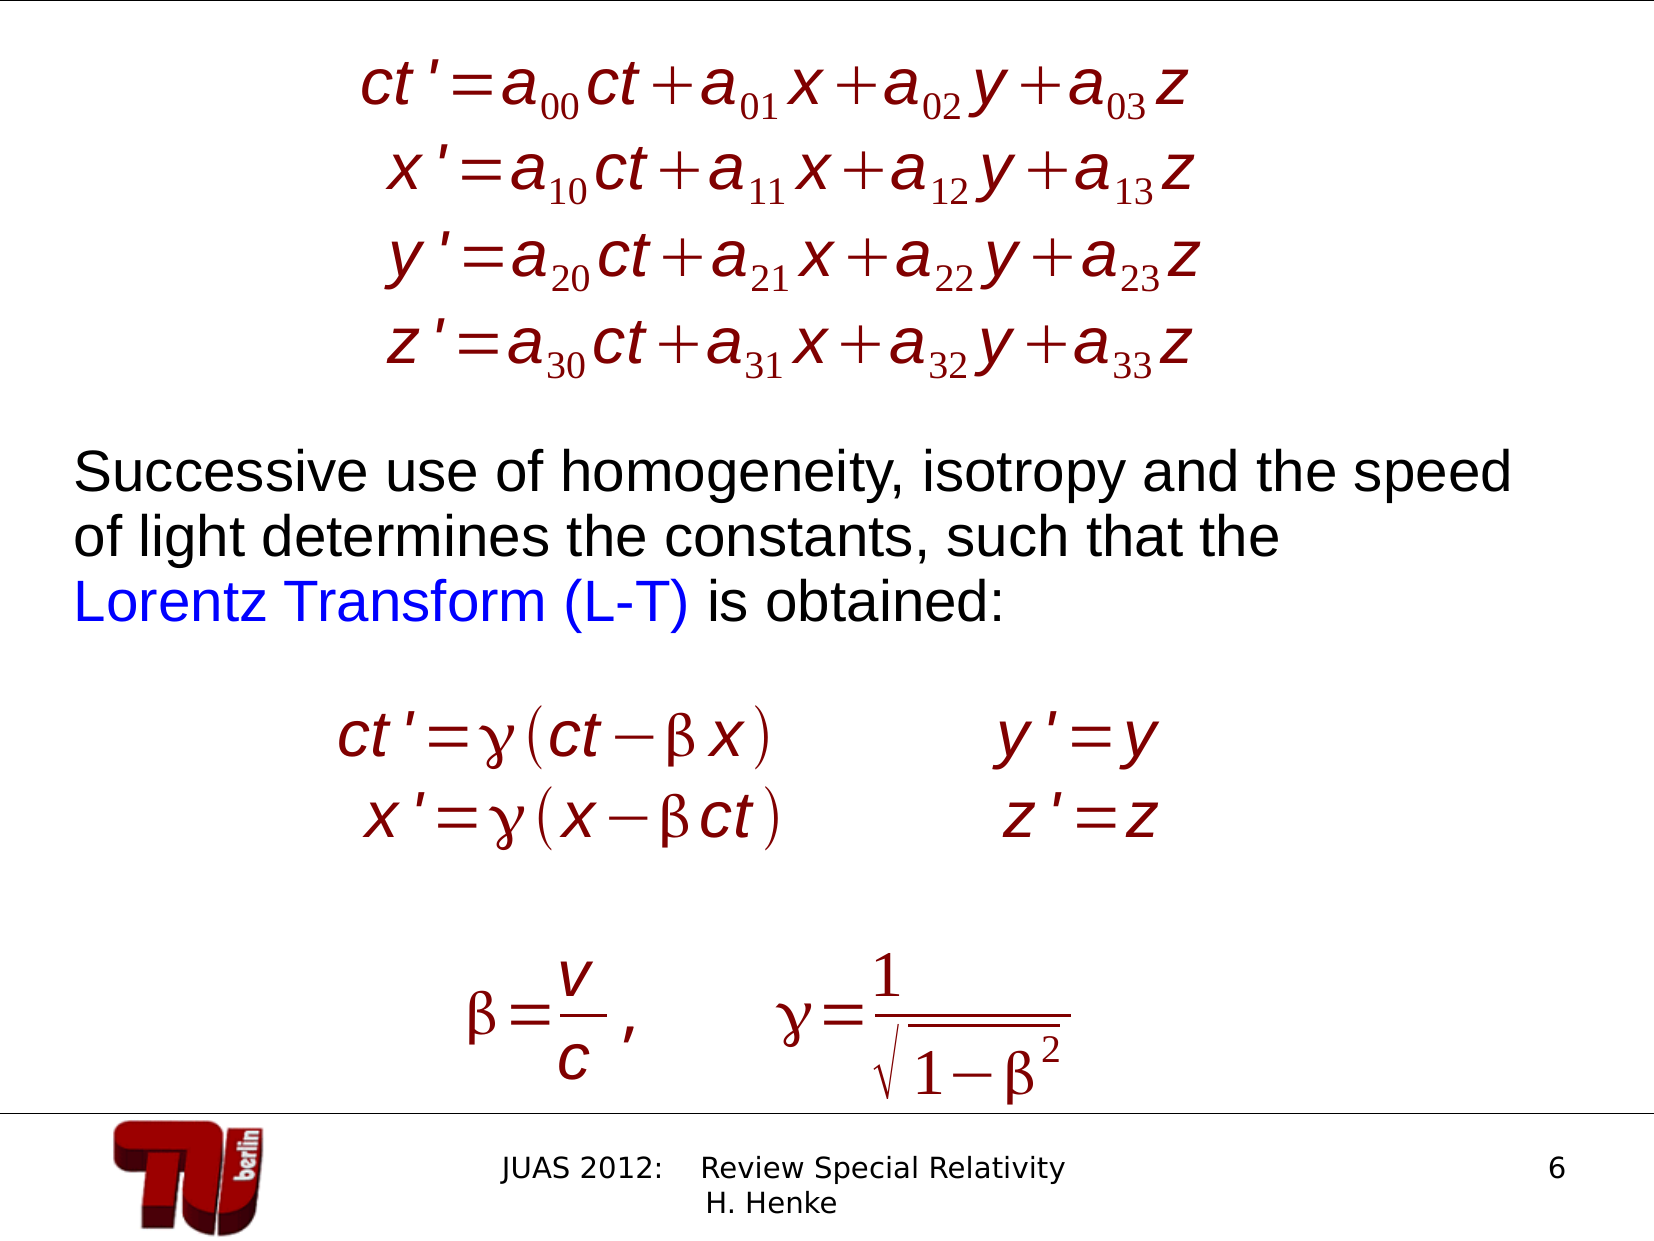

Successive use of homogeneity, isotropy and the speed of light determines the constants, such that the
Lorentz Transform (L-T) is obtained:
6